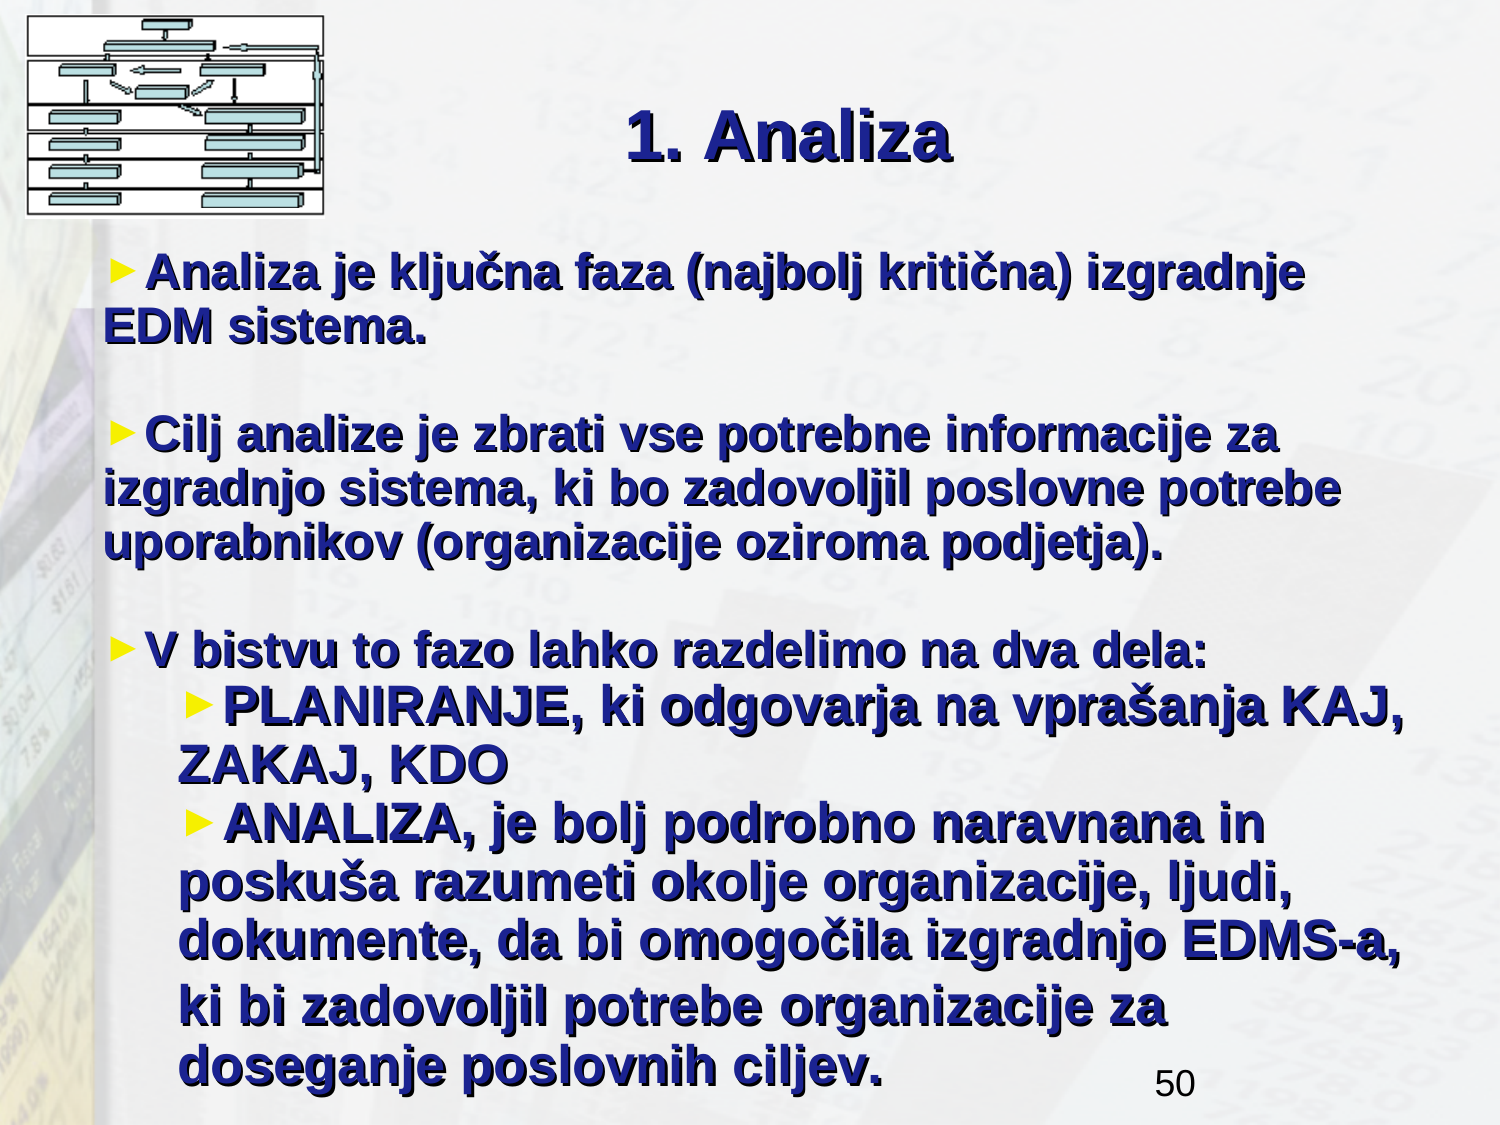

# 1. Analiza
Analiza je ključna faza (najbolj kritična) izgradnje EDM sistema.
Cilj analize je zbrati vse potrebne informacije za izgradnjo sistema, ki bo zadovoljil poslovne potrebe uporabnikov (organizacije oziroma podjetja).
V bistvu to fazo lahko razdelimo na dva dela:
PLANIRANJE, ki odgovarja na vprašanja KAJ, ZAKAJ, KDO
ANALIZA, je bolj podrobno naravnana in poskuša razumeti okolje organizacije, ljudi, dokumente, da bi omogočila izgradnjo EDMS-a, ki bi zadovoljil potrebe organizacije za doseganje poslovnih ciljev.
50